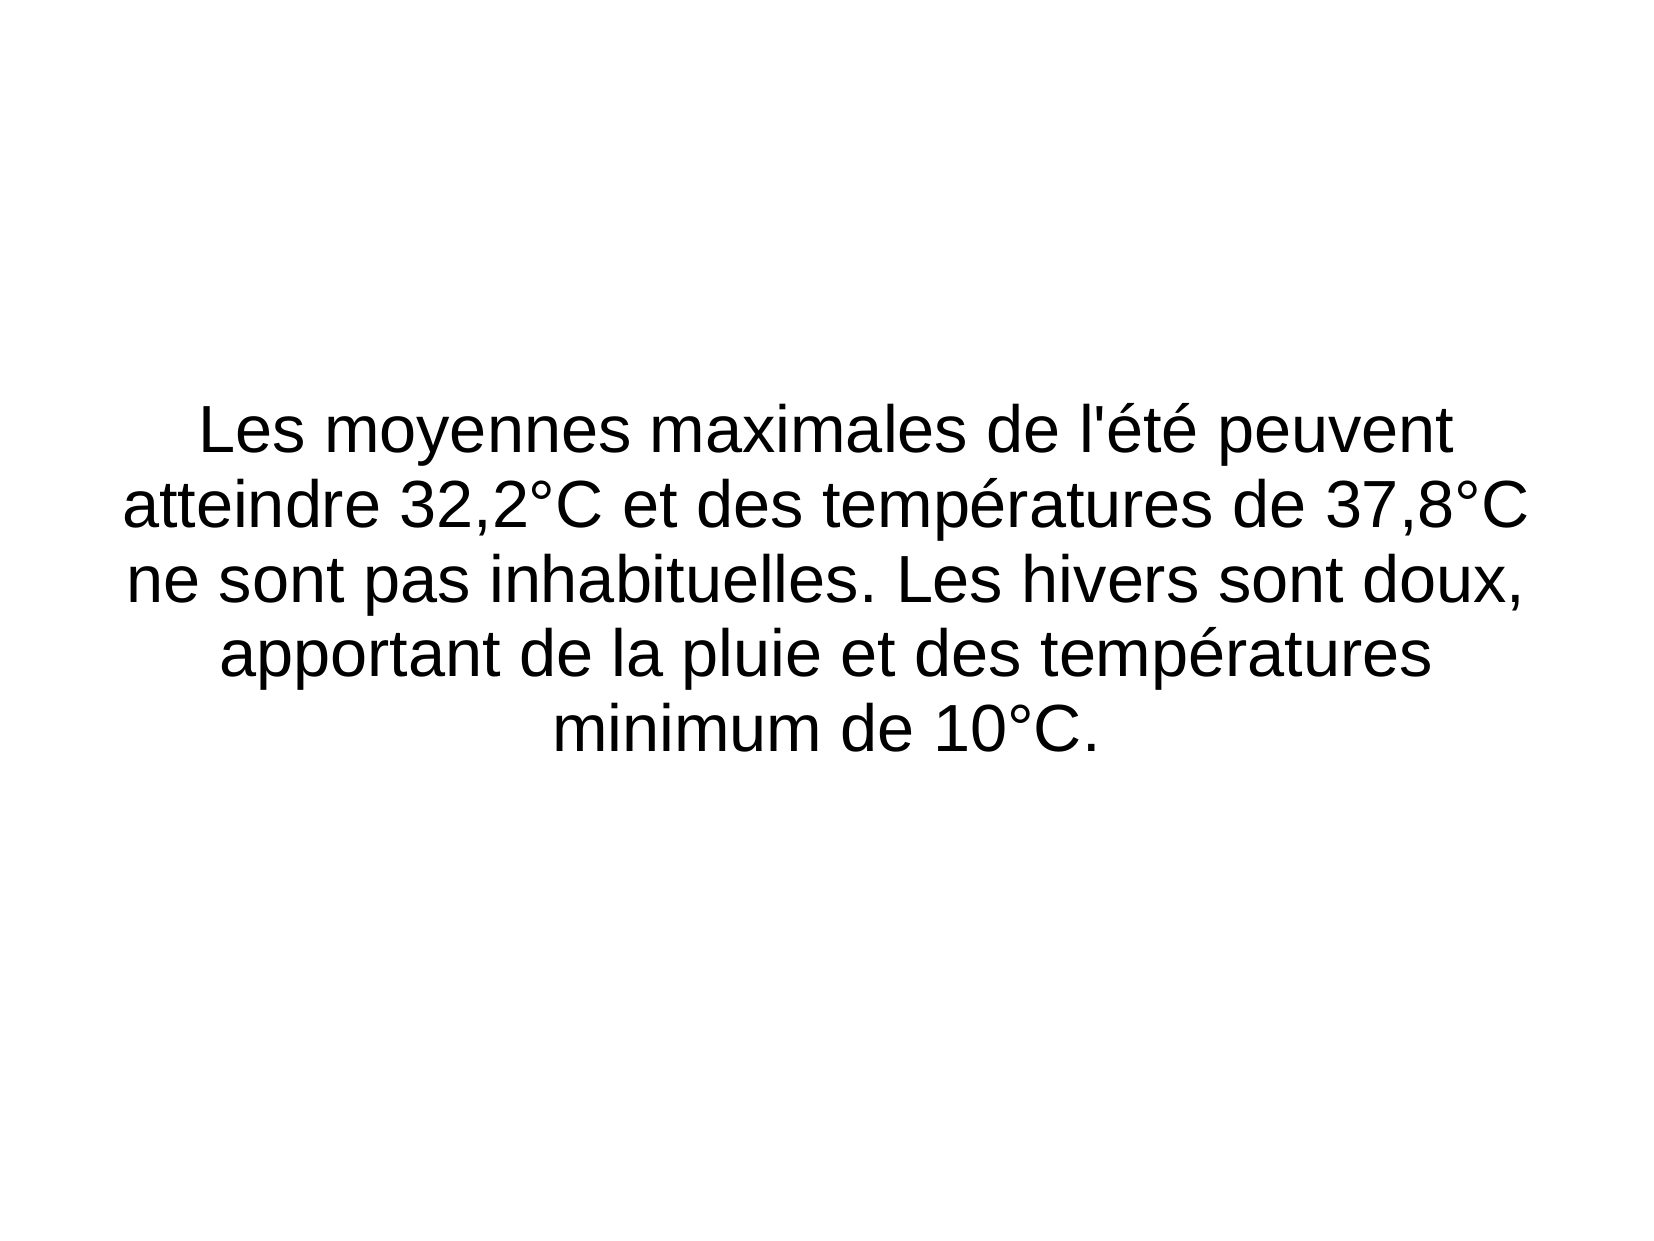

# Les moyennes maximales de l'été peuvent atteindre 32,2°C et des températures de 37,8°C ne sont pas inhabituelles. Les hivers sont doux, apportant de la pluie et des températures minimum de 10°C.